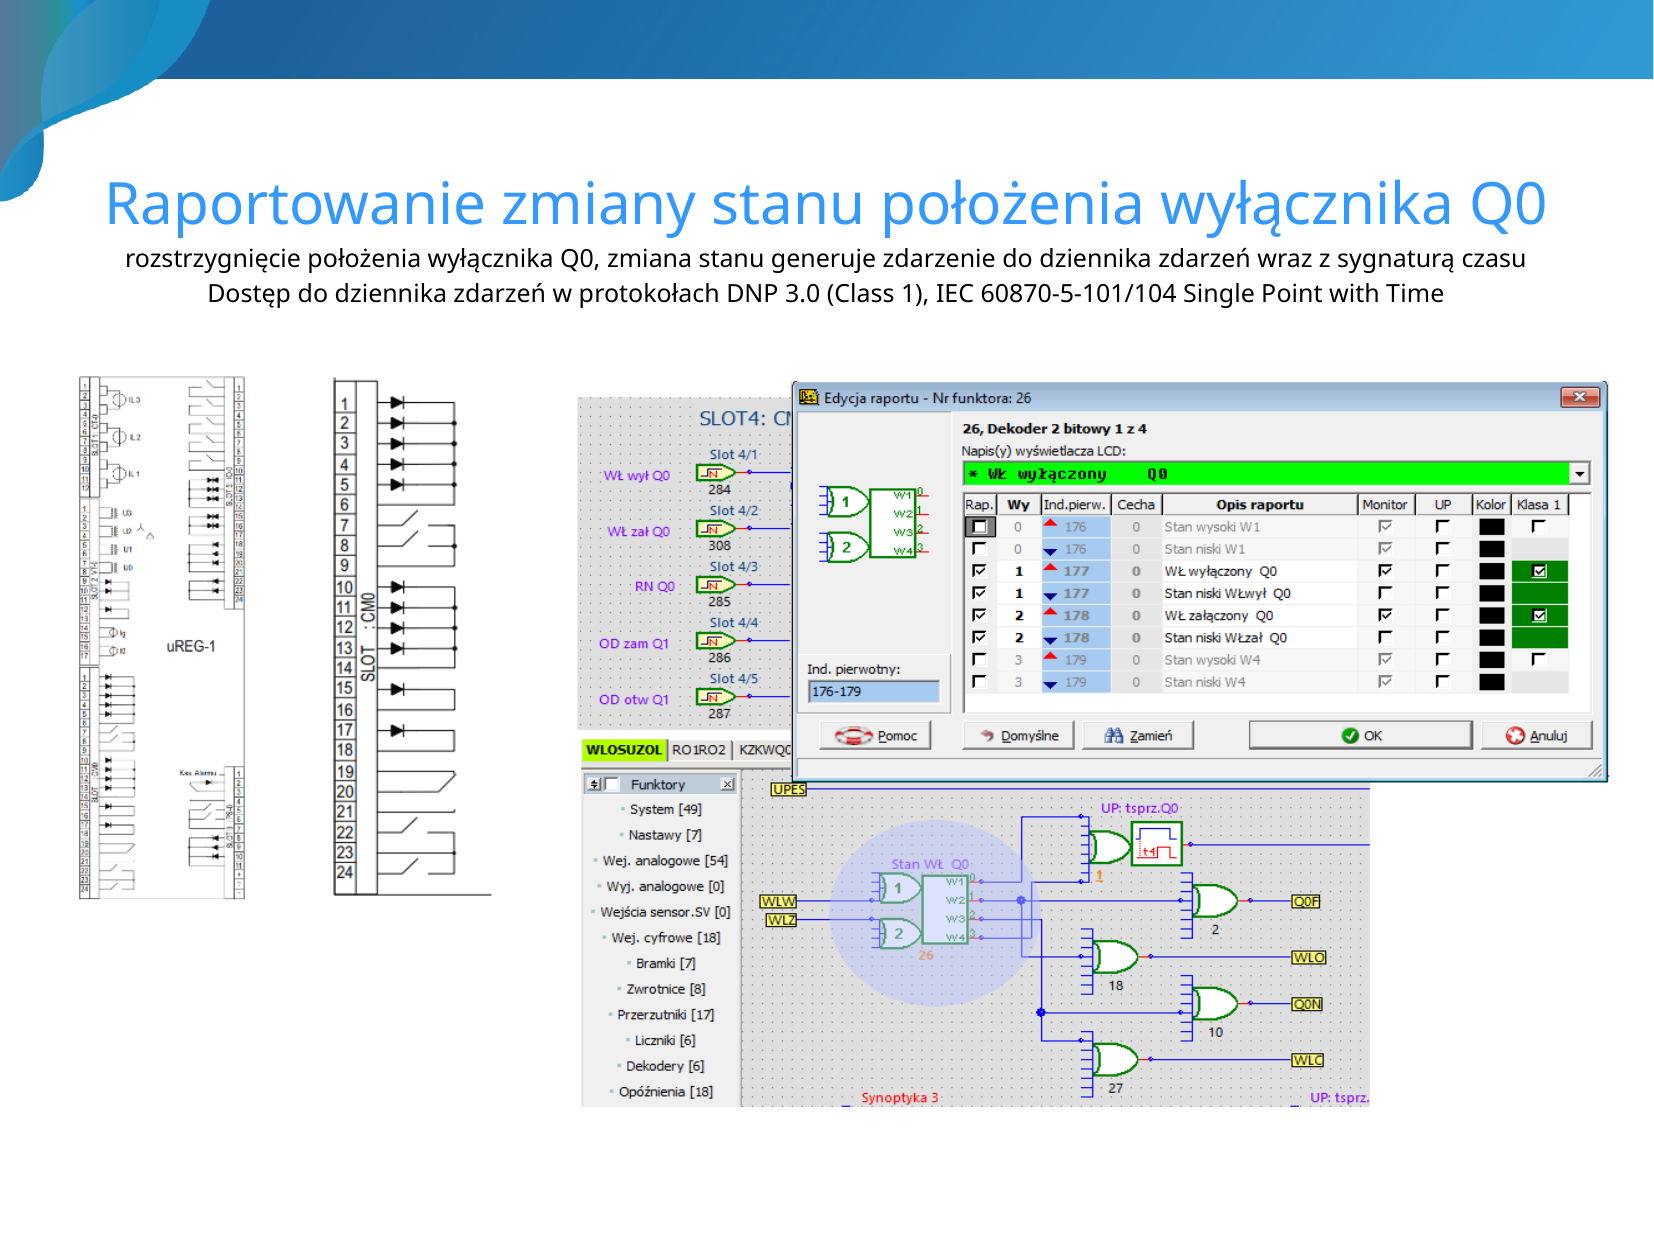

# Raportowanie zmiany stanu położenia wyłącznika Q0 rozstrzygnięcie położenia wyłącznika Q0, zmiana stanu generuje zdarzenie do dziennika zdarzeń wraz z sygnaturą czasu Dostęp do dziennika zdarzeń w protokołach DNP 3.0 (Class 1), IEC 60870-5-101/104 Single Point with Time